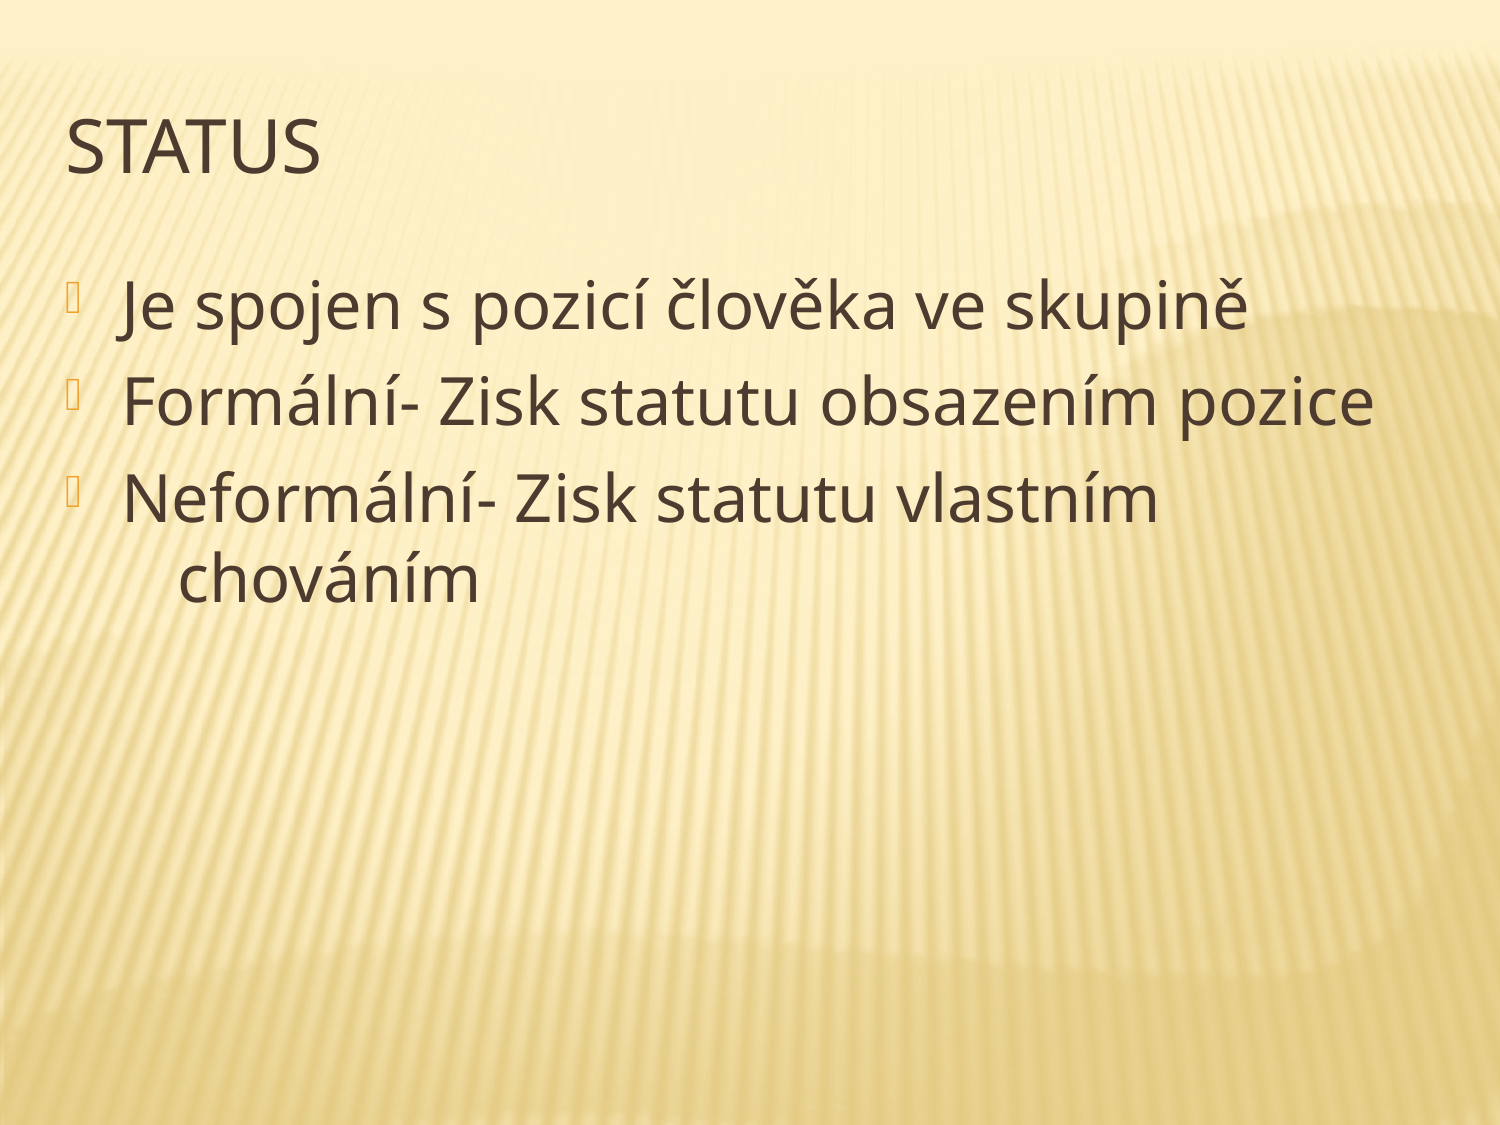

# Status
Je spojen s pozicí člověka ve skupině
Formální- Zisk statutu obsazením pozice
Neformální- Zisk statutu vlastním chováním